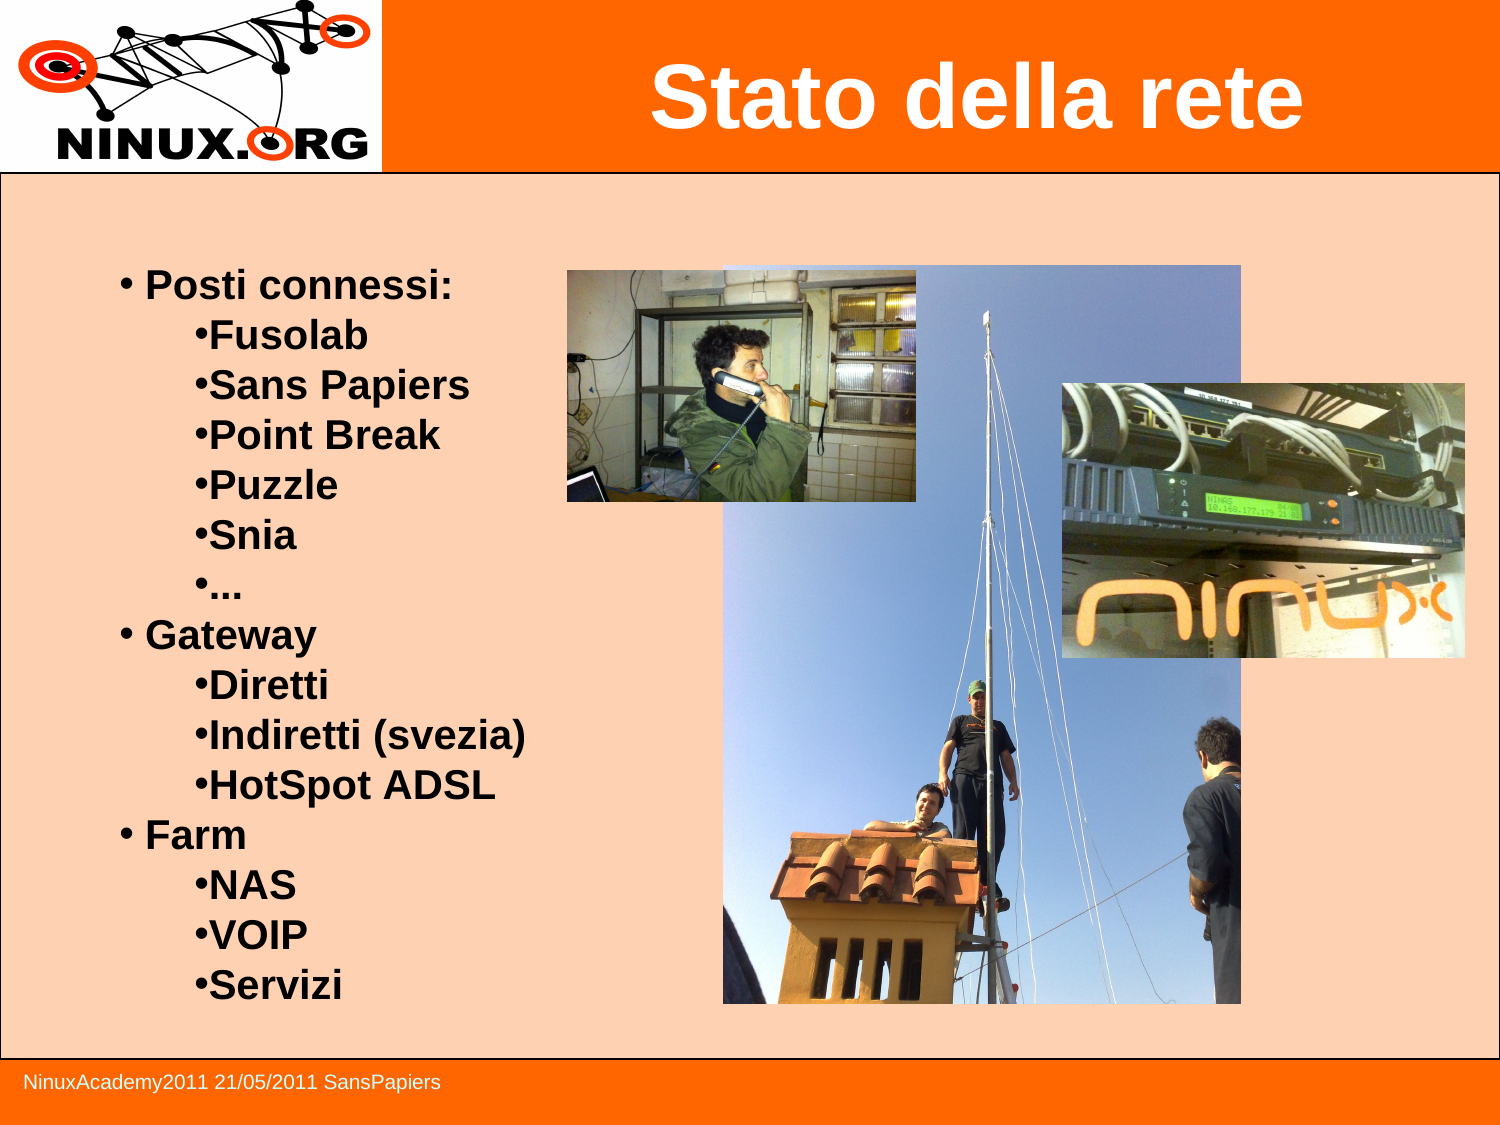

Stato della rete
 Posti connessi:
Fusolab
Sans Papiers
Point Break
Puzzle
Snia
...
 Gateway
Diretti
Indiretti (svezia)
HotSpot ADSL
 Farm
NAS
VOIP
Servizi
NinuxAcademy2011 21/05/2011 SansPapiers